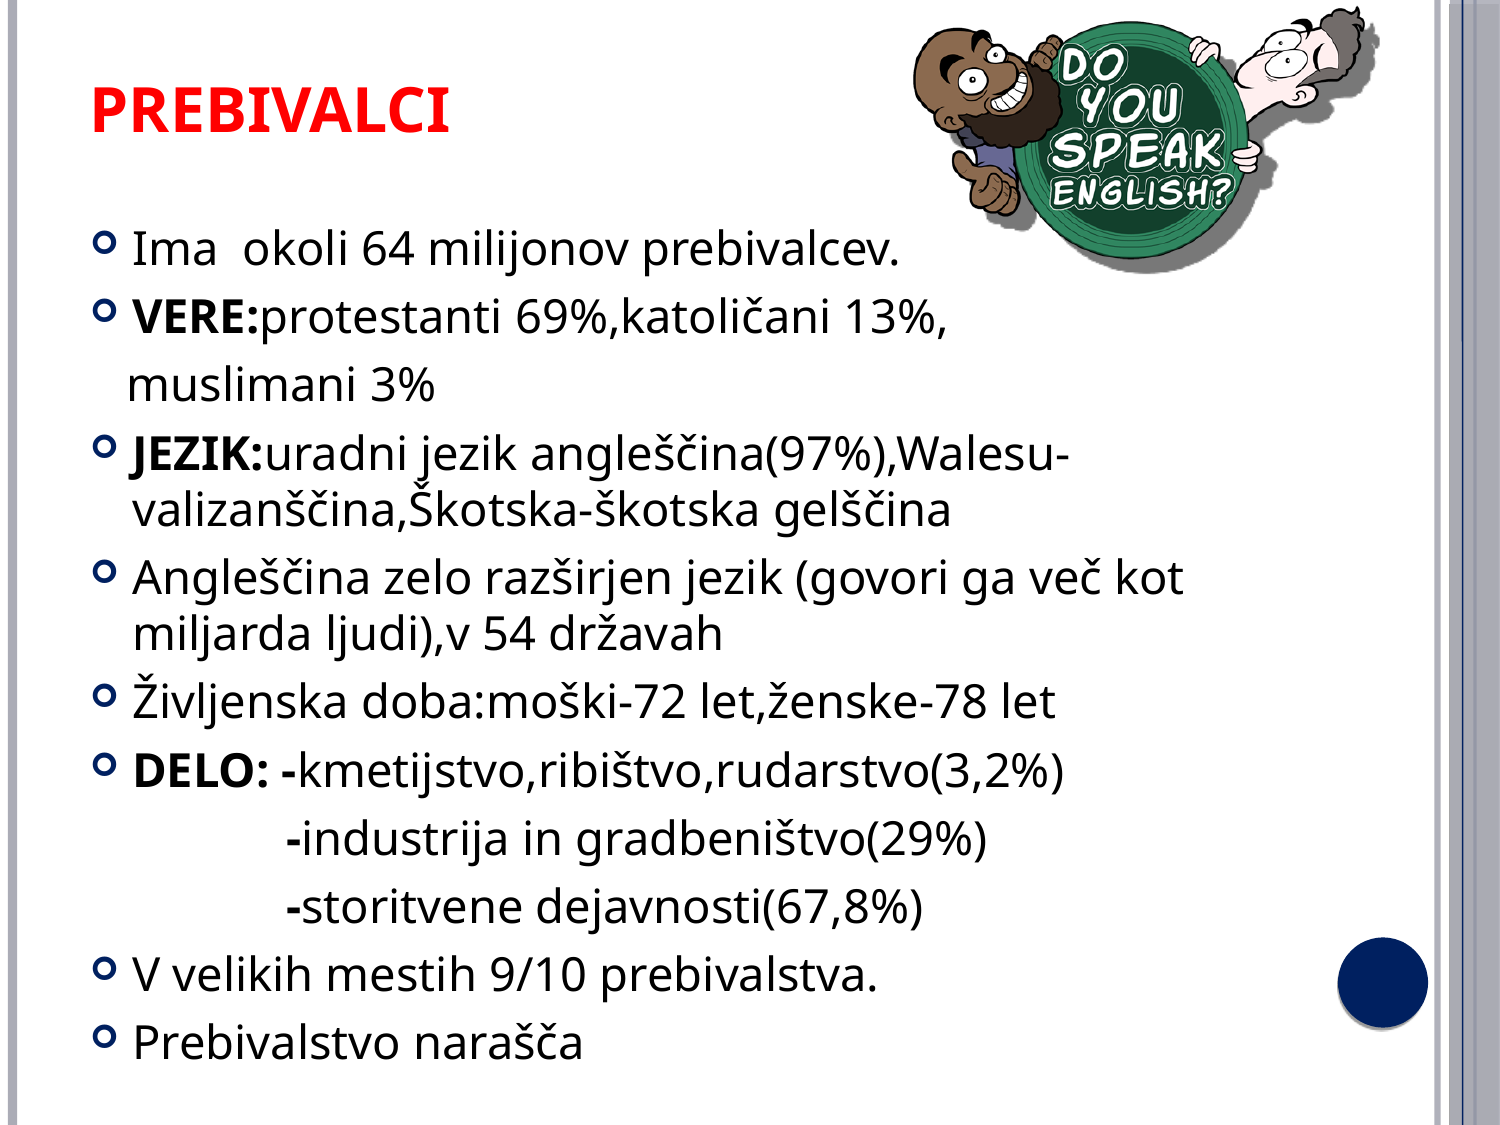

# PREBIVALCI
Ima okoli 64 milijonov prebivalcev.
VERE:protestanti 69%,katoličani 13%,
 muslimani 3%
JEZIK:uradni jezik angleščina(97%),Walesu-valizanščina,Škotska-škotska gelščina
Angleščina zelo razširjen jezik (govori ga več kot miljarda ljudi),v 54 državah
Življenska doba:moški-72 let,ženske-78 let
DELO: -kmetijstvo,ribištvo,rudarstvo(3,2%)
 -industrija in gradbeništvo(29%)
 -storitvene dejavnosti(67,8%)
V velikih mestih 9/10 prebivalstva.
Prebivalstvo narašča